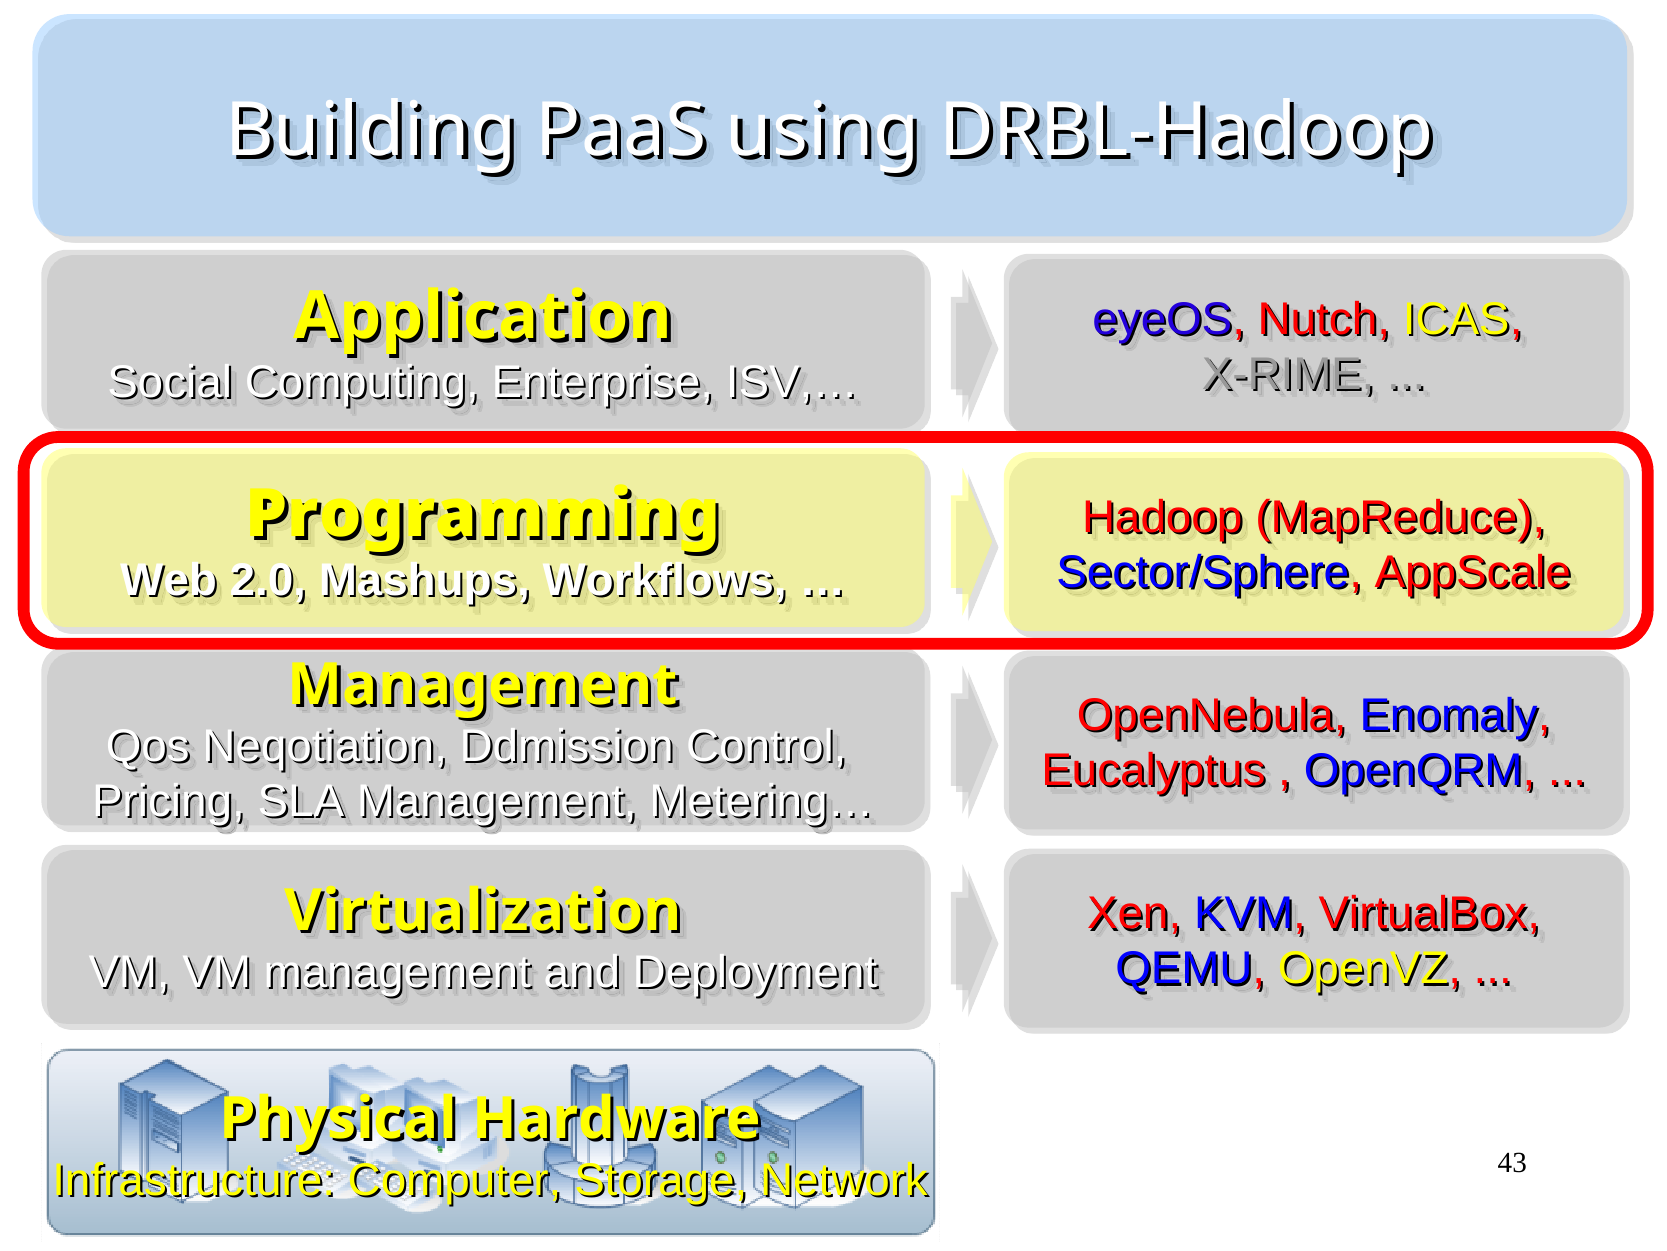

Building PaaS using DRBL-Hadoop
Application
Social Computing, Enterprise, ISV,…
eyeOS, Nutch, ICAS,
X-RIME, ...
Programming
Web 2.0, Mashups, Workflows, …
Hadoop (MapReduce),
Sector/Sphere, AppScale
Management
Qos Neqotiation, Ddmission Control,
Pricing, SLA Management, Metering…
OpenNebula, Enomaly,
Eucalyptus , OpenQRM, ...
Virtualization
VM, VM management and Deployment
Xen, KVM, VirtualBox,
QEMU, OpenVZ, ...
Physical Hardware
Infrastructure: Computer, Storage, Network
43